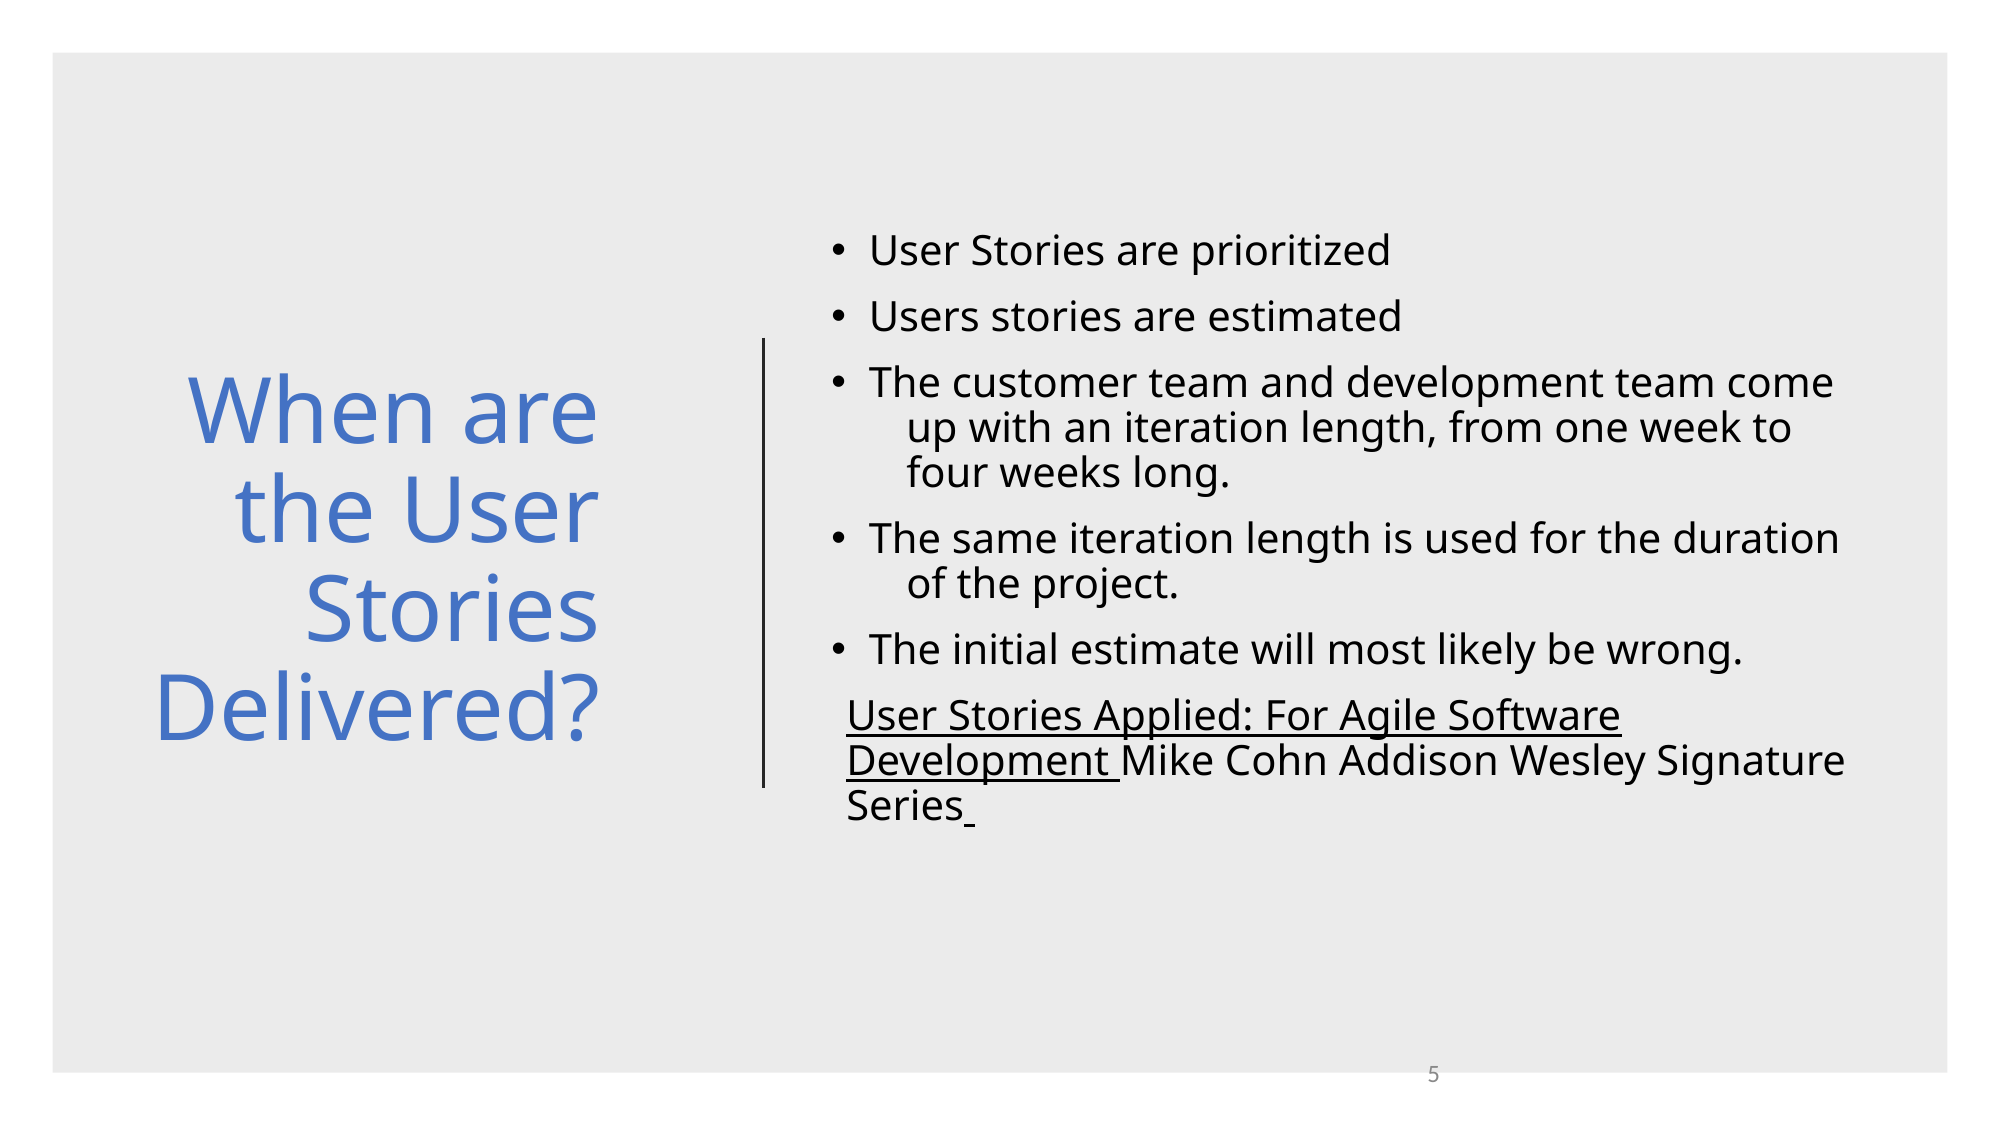

# When are the User Stories Delivered?
User Stories are prioritized
Users stories are estimated
The customer team and development team come up with an iteration length, from one week to four weeks long.
The same iteration length is used for the duration of the project.
The initial estimate will most likely be wrong.
User Stories Applied: For Agile Software Development Mike Cohn Addison Wesley Signature Series
5